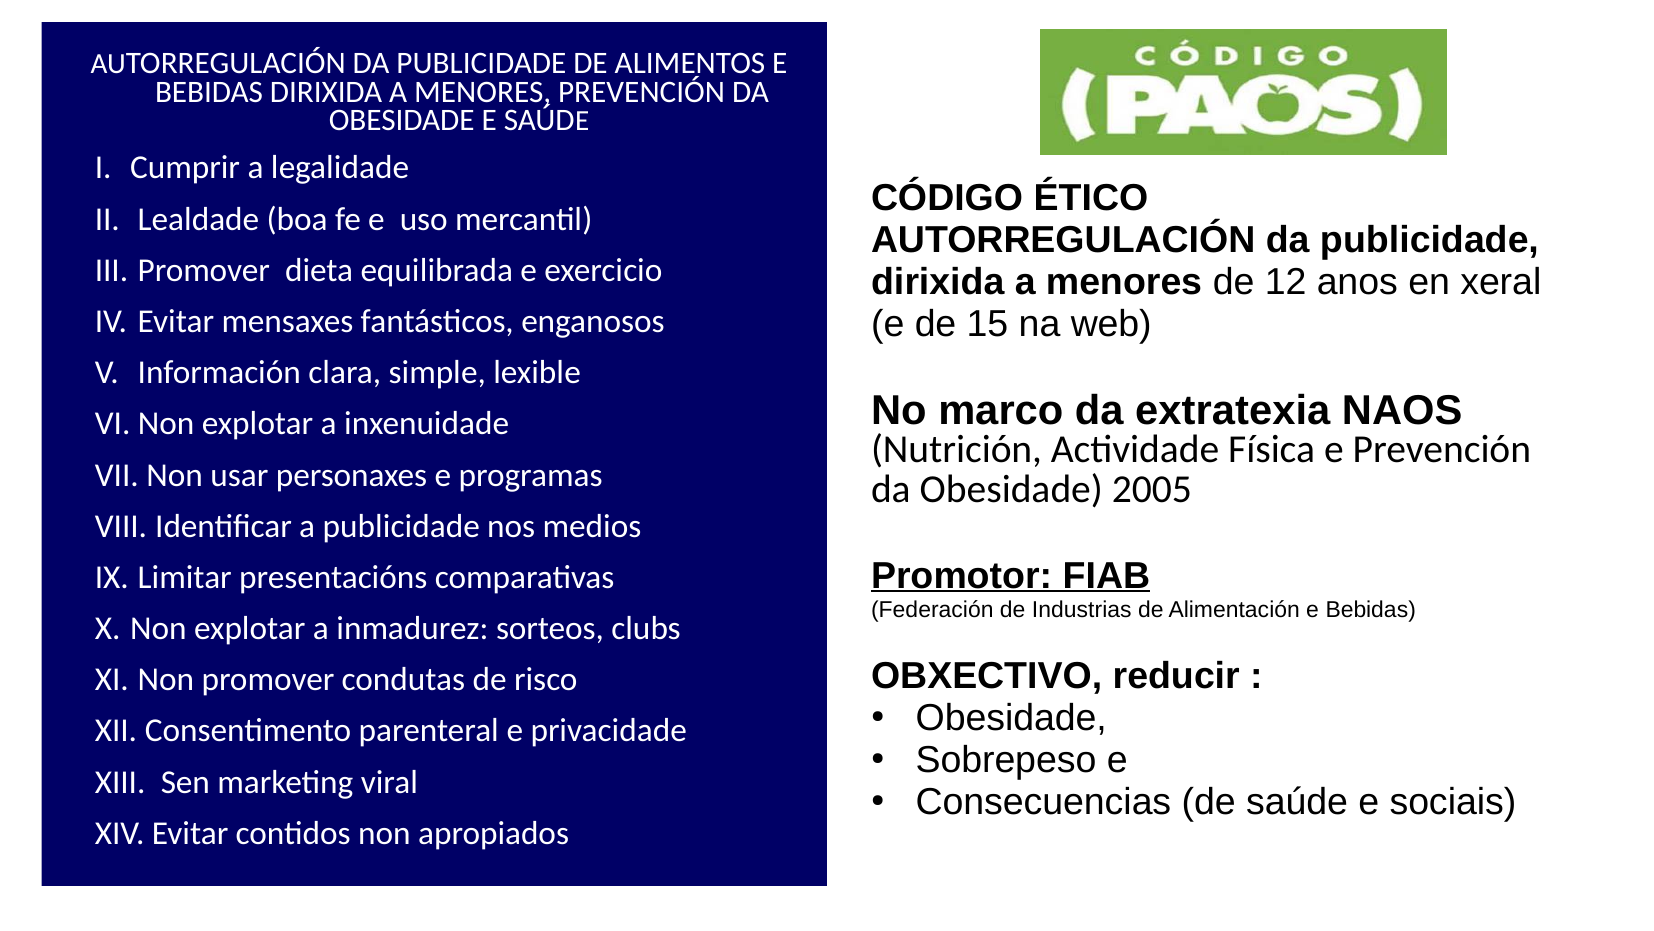

# AUTORREGULACIÓN DA PUBLICIDADE DE ALIMENTOS E BEBIDAS DIRIXIDA A MENORES, PREVENCIÓN DA OBESIDADE E SAÚDE
Cumprir a legalidade
 Lealdade (boa fe e uso mercantil)
 Promover dieta equilibrada e exercicio
 Evitar mensaxes fantásticos, enganosos
 Información clara, simple, lexible
 Non explotar a inxenuidade
 Non usar personaxes e programas
 Identificar a publicidade nos medios
 Limitar presentacións comparativas
Non explotar a inmadurez: sorteos, clubs
 Non promover condutas de risco
 Consentimento parenteral e privacidade
 Sen marketing viral
 Evitar contidos non apropiados
CÓDIGO ÉTICO
AUTORREGULACIÓN da publicidade, dirixida a menores de 12 anos en xeral (e de 15 na web)
No marco da extratexia NAOS (Nutrición, Actividade Física e Prevención da Obesidade) 2005
Promotor: FIAB
(Federación de Industrias de Alimentación e Bebidas)
OBXECTIVO, reducir :
 Obesidade,
 Sobrepeso e
 Consecuencias (de saúde e sociais)